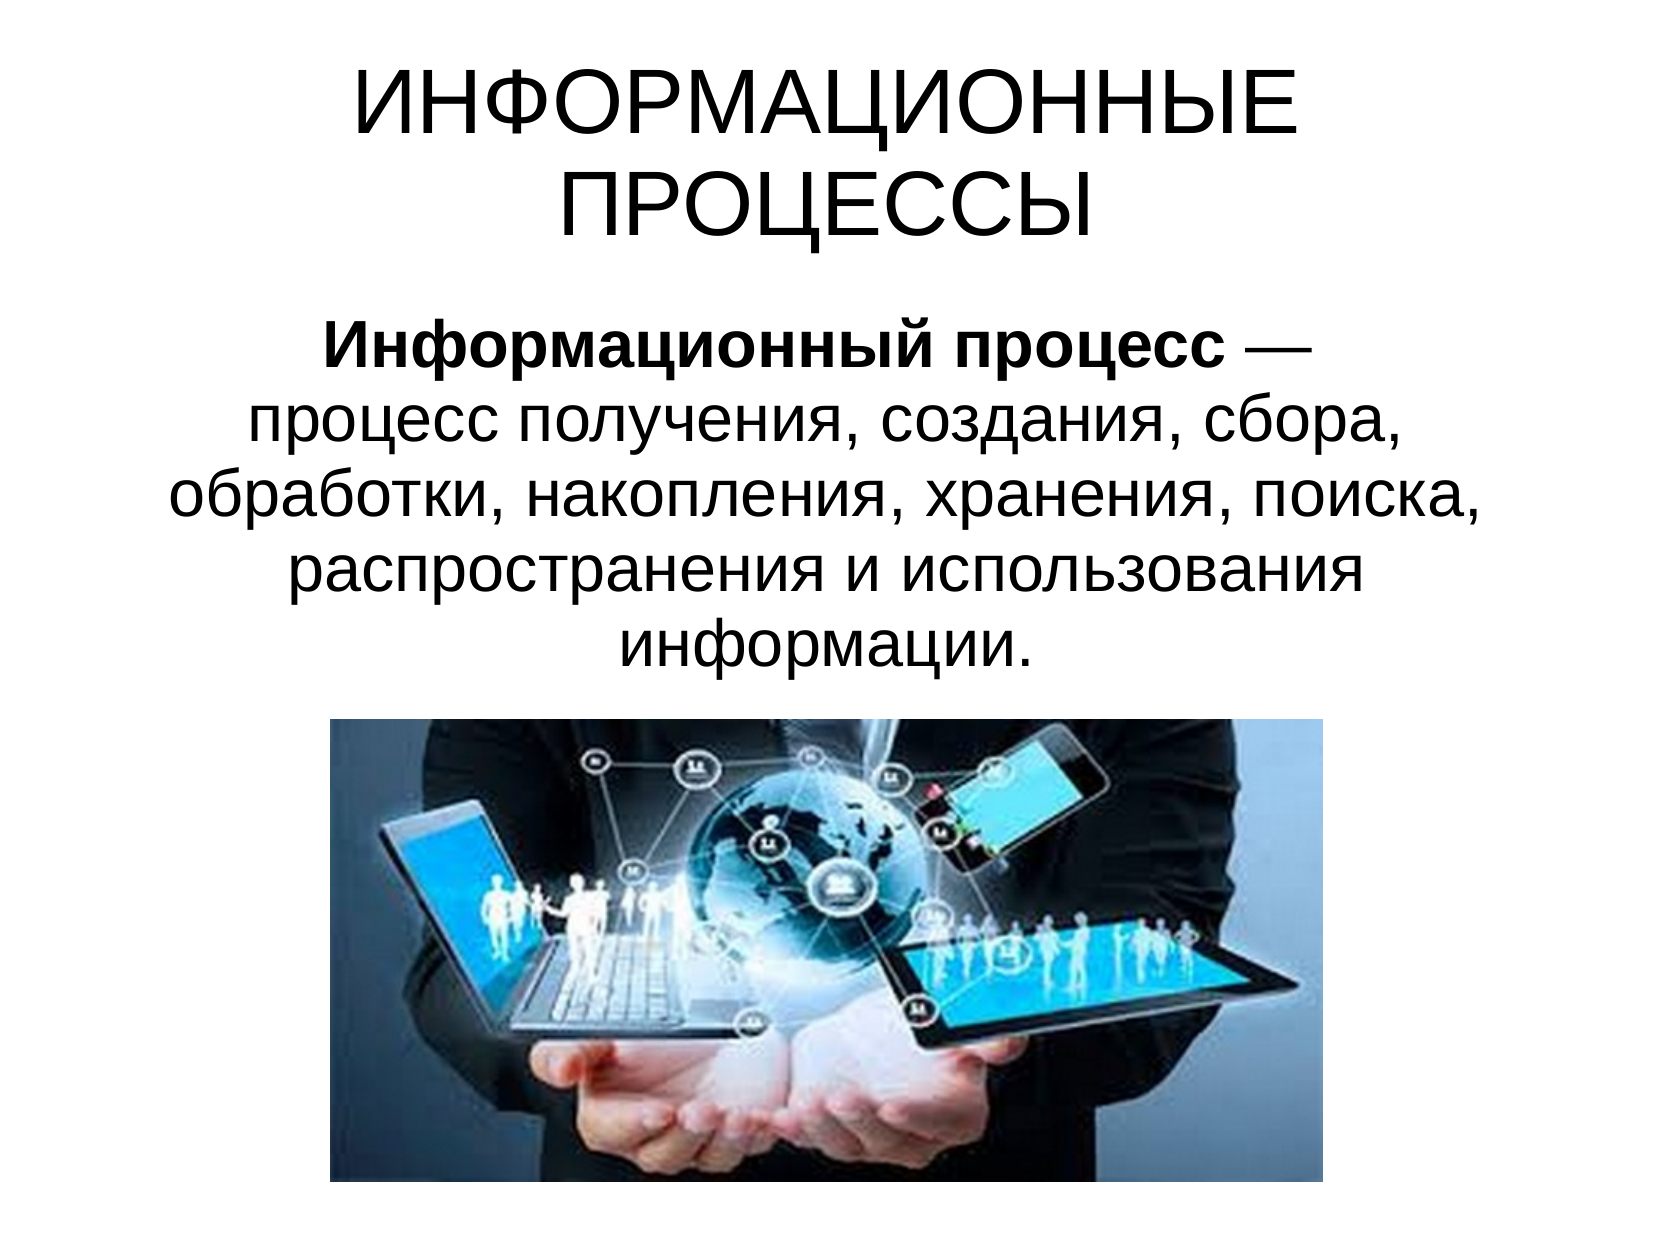

# ИНФОРМАЦИОННЫЕ ПРОЦЕССЫ
Информационный процесс —
процесс получения, создания, сбора, обработки, накопления, хранения, поиска, распространения и использования информации.